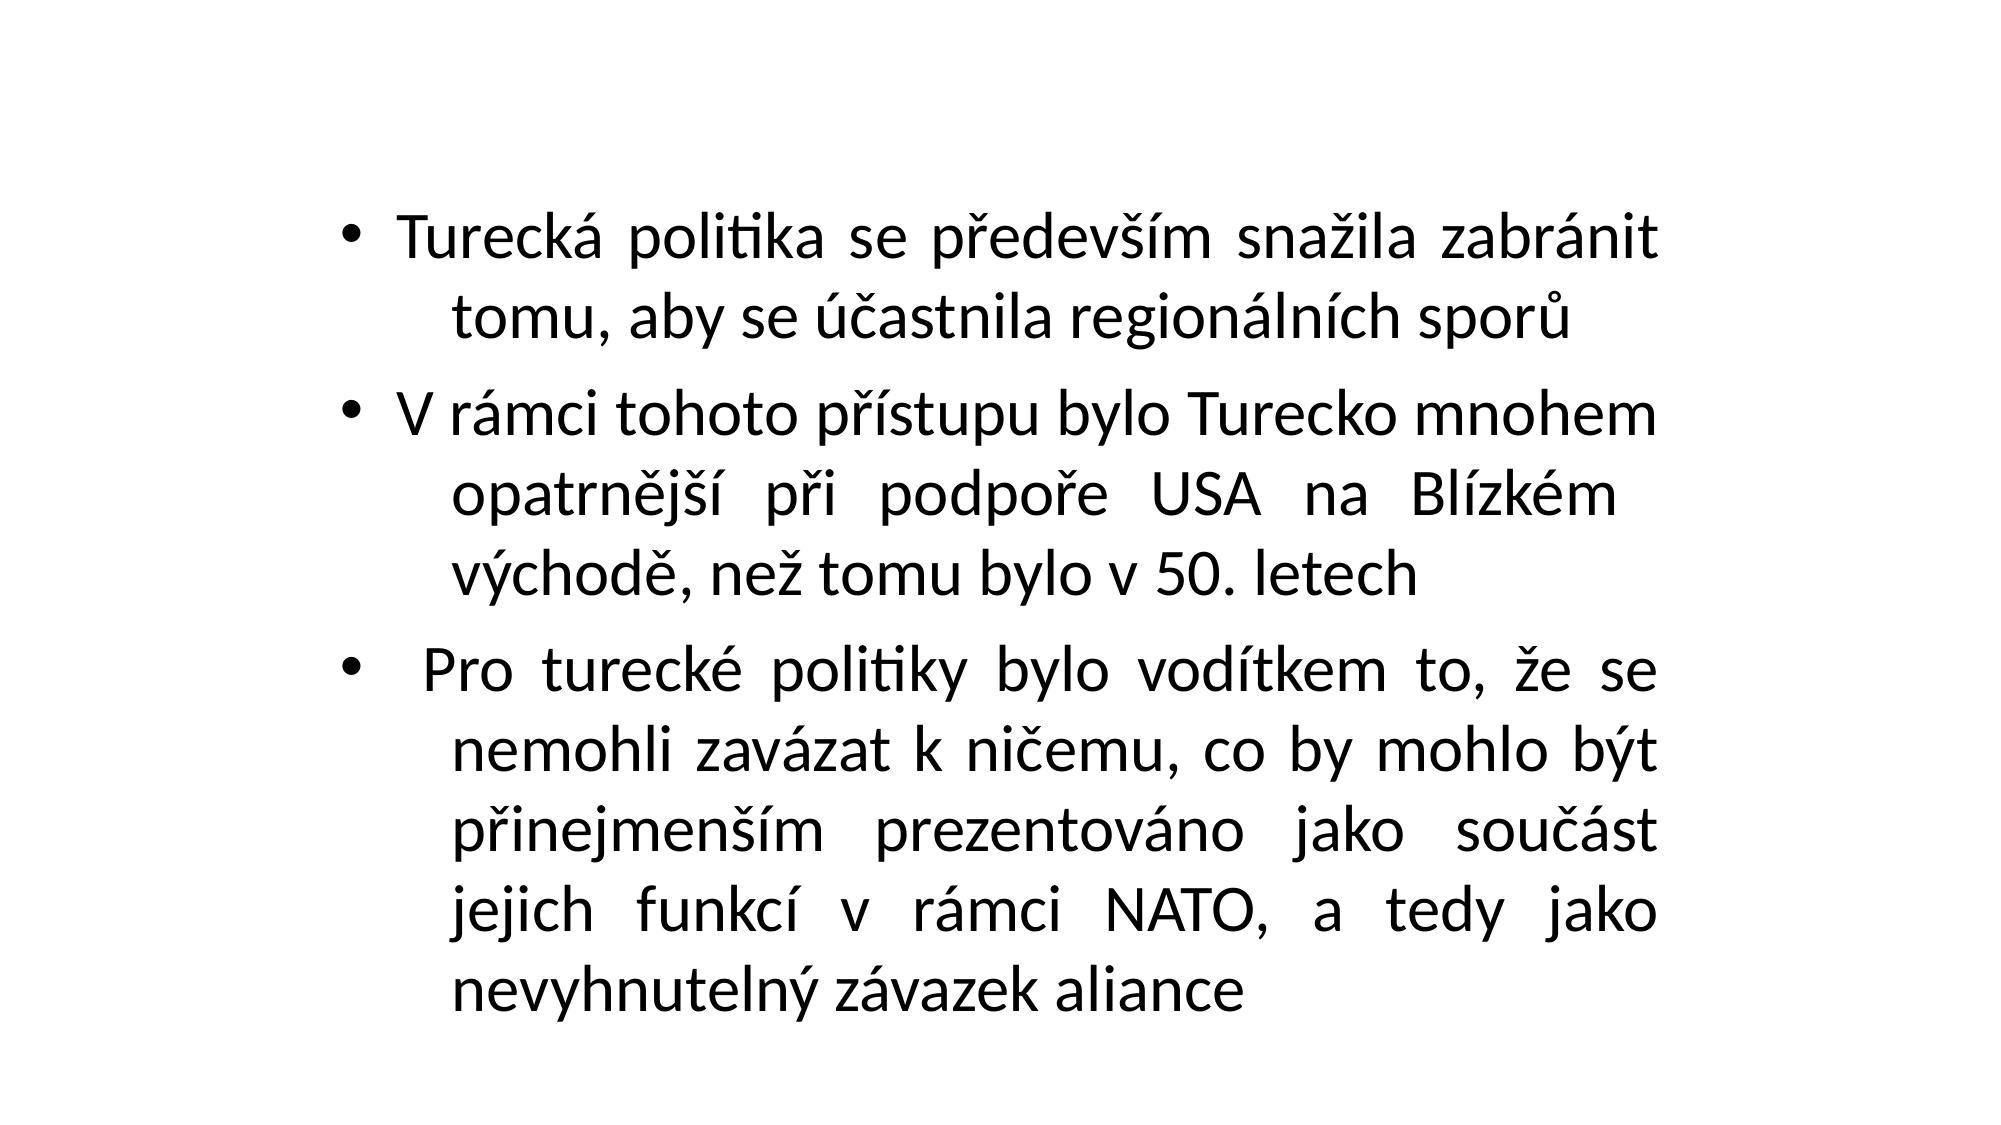

Turecká politika se především snažila zabránit tomu, aby se účastnila regionálních sporů
V rámci tohoto přístupu bylo Turecko mnohem opatrnější při podpoře USA na Blízkém východě, než tomu bylo v 50. letech
 Pro turecké politiky bylo vodítkem to, že se nemohli zavázat k ničemu, co by mohlo být přinejmenším prezentováno jako součást jejich funkcí v rámci NATO, a tedy jako nevyhnutelný závazek aliance